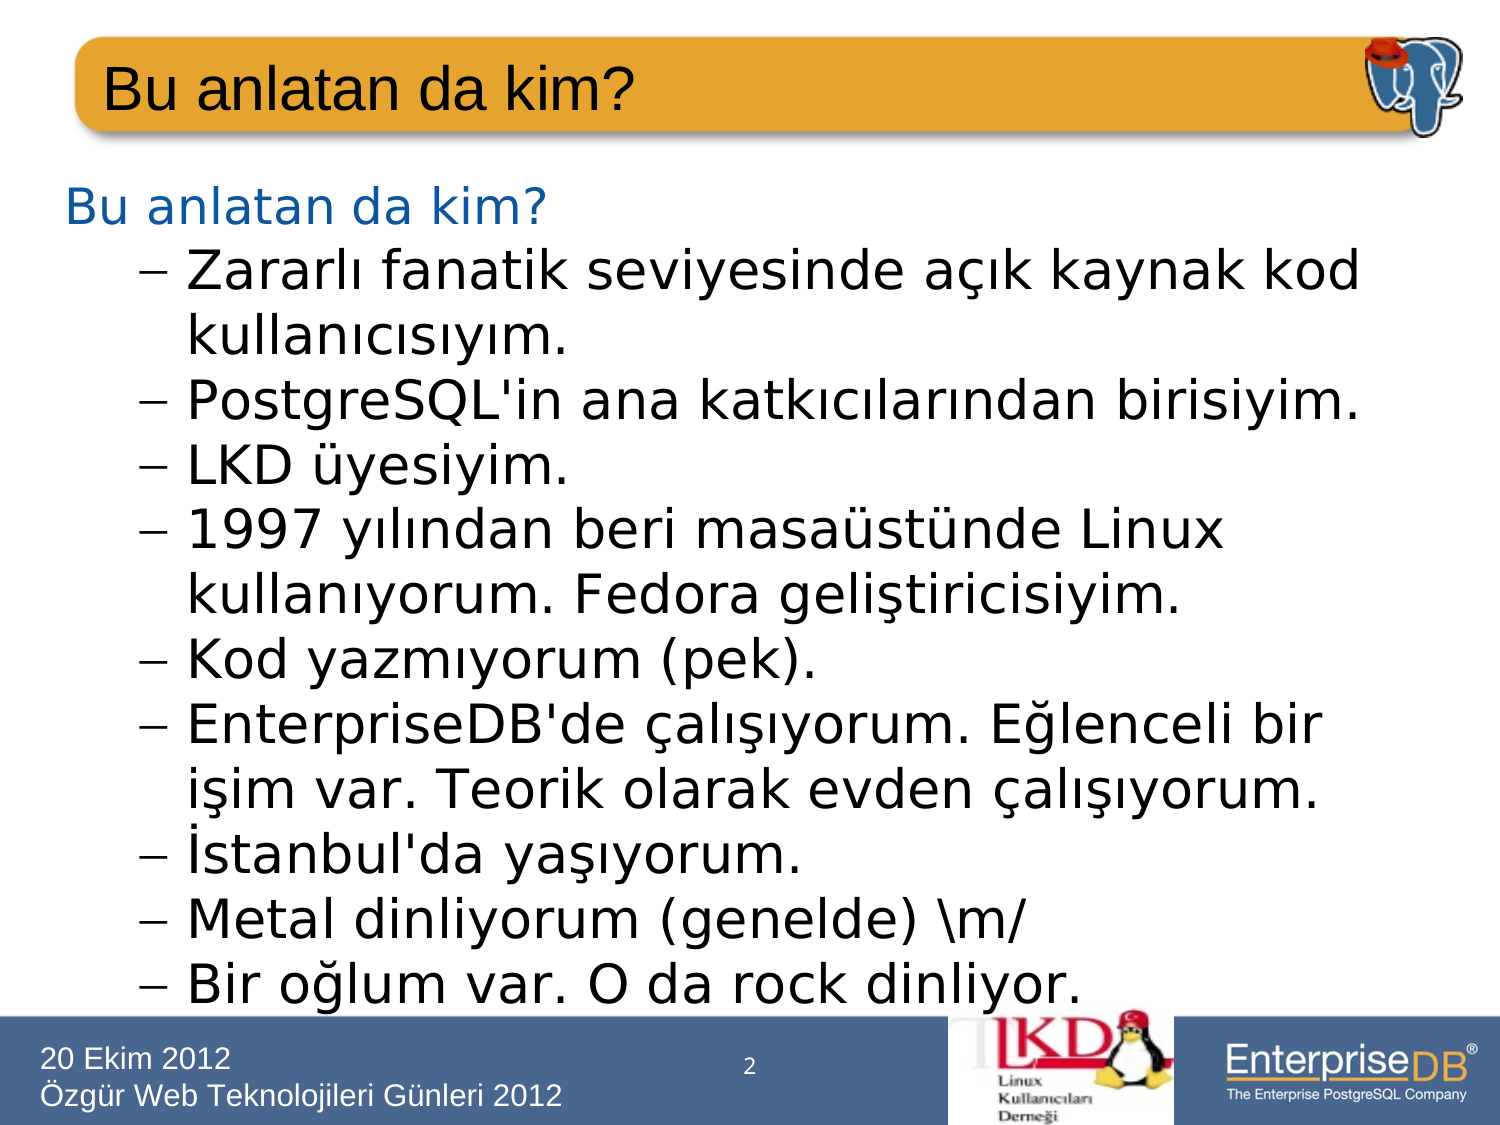

Bu anlatan da kim?
Bu anlatan da kim?
Zararlı fanatik seviyesinde açık kaynak kod kullanıcısıyım.
PostgreSQL'in ana katkıcılarından birisiyim.
LKD üyesiyim.
1997 yılından beri masaüstünde Linux kullanıyorum. Fedora geliştiricisiyim.
Kod yazmıyorum (pek).
EnterpriseDB'de çalışıyorum. Eğlenceli bir işim var. Teorik olarak evden çalışıyorum.
İstanbul'da yaşıyorum.
Metal dinliyorum (genelde) \m/
Bir oğlum var. O da rock dinliyor.